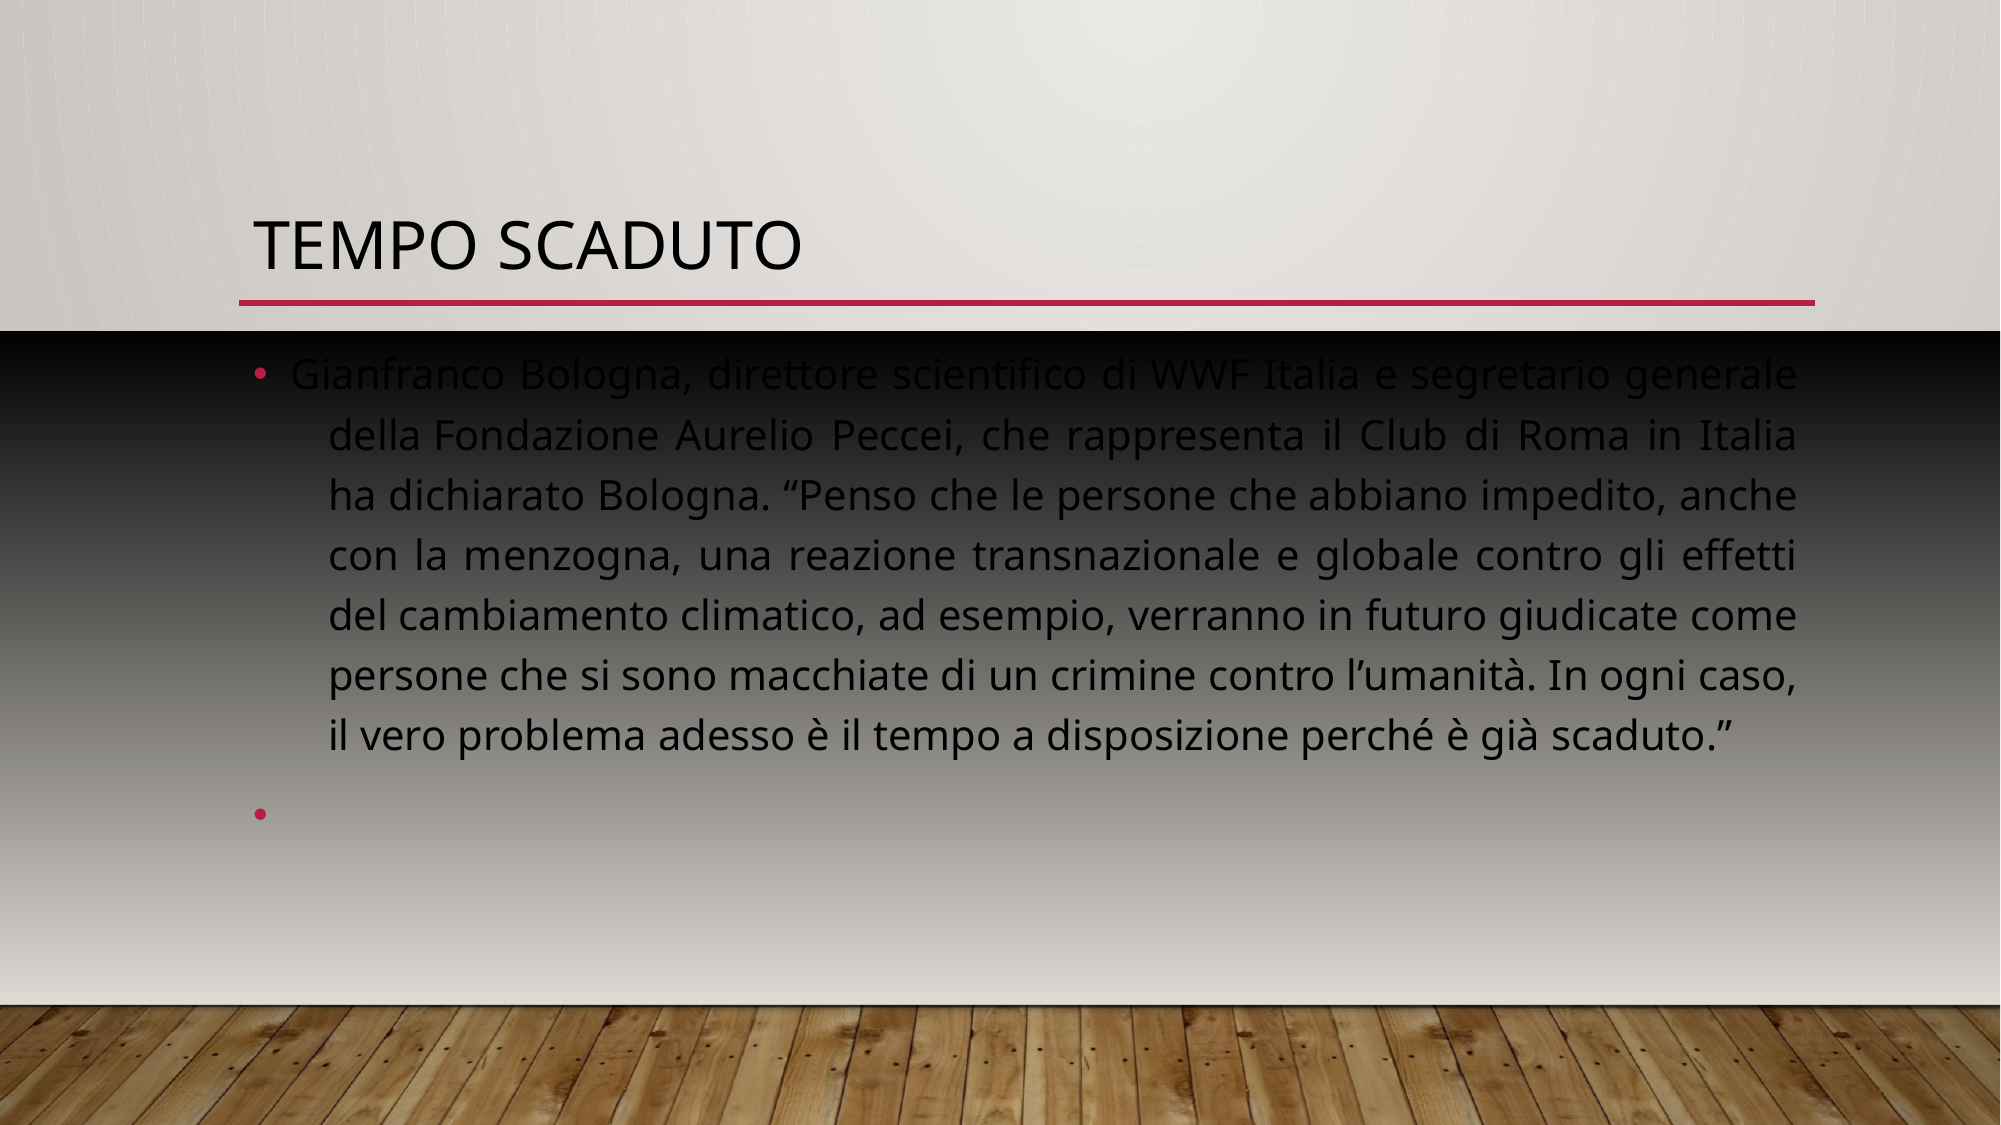

# Tempo scaduto
Gianfranco Bologna, direttore scientifico di WWF Italia e segretario generale della Fondazione Aurelio Peccei, che rappresenta il Club di Roma in Italia ha dichiarato Bologna. “Penso che le persone che abbiano impedito, anche con la menzogna, una reazione transnazionale e globale contro gli effetti del cambiamento climatico, ad esempio, verranno in futuro giudicate come persone che si sono macchiate di un crimine contro l’umanità. In ogni caso, il vero problema adesso è il tempo a disposizione perché è già scaduto.”